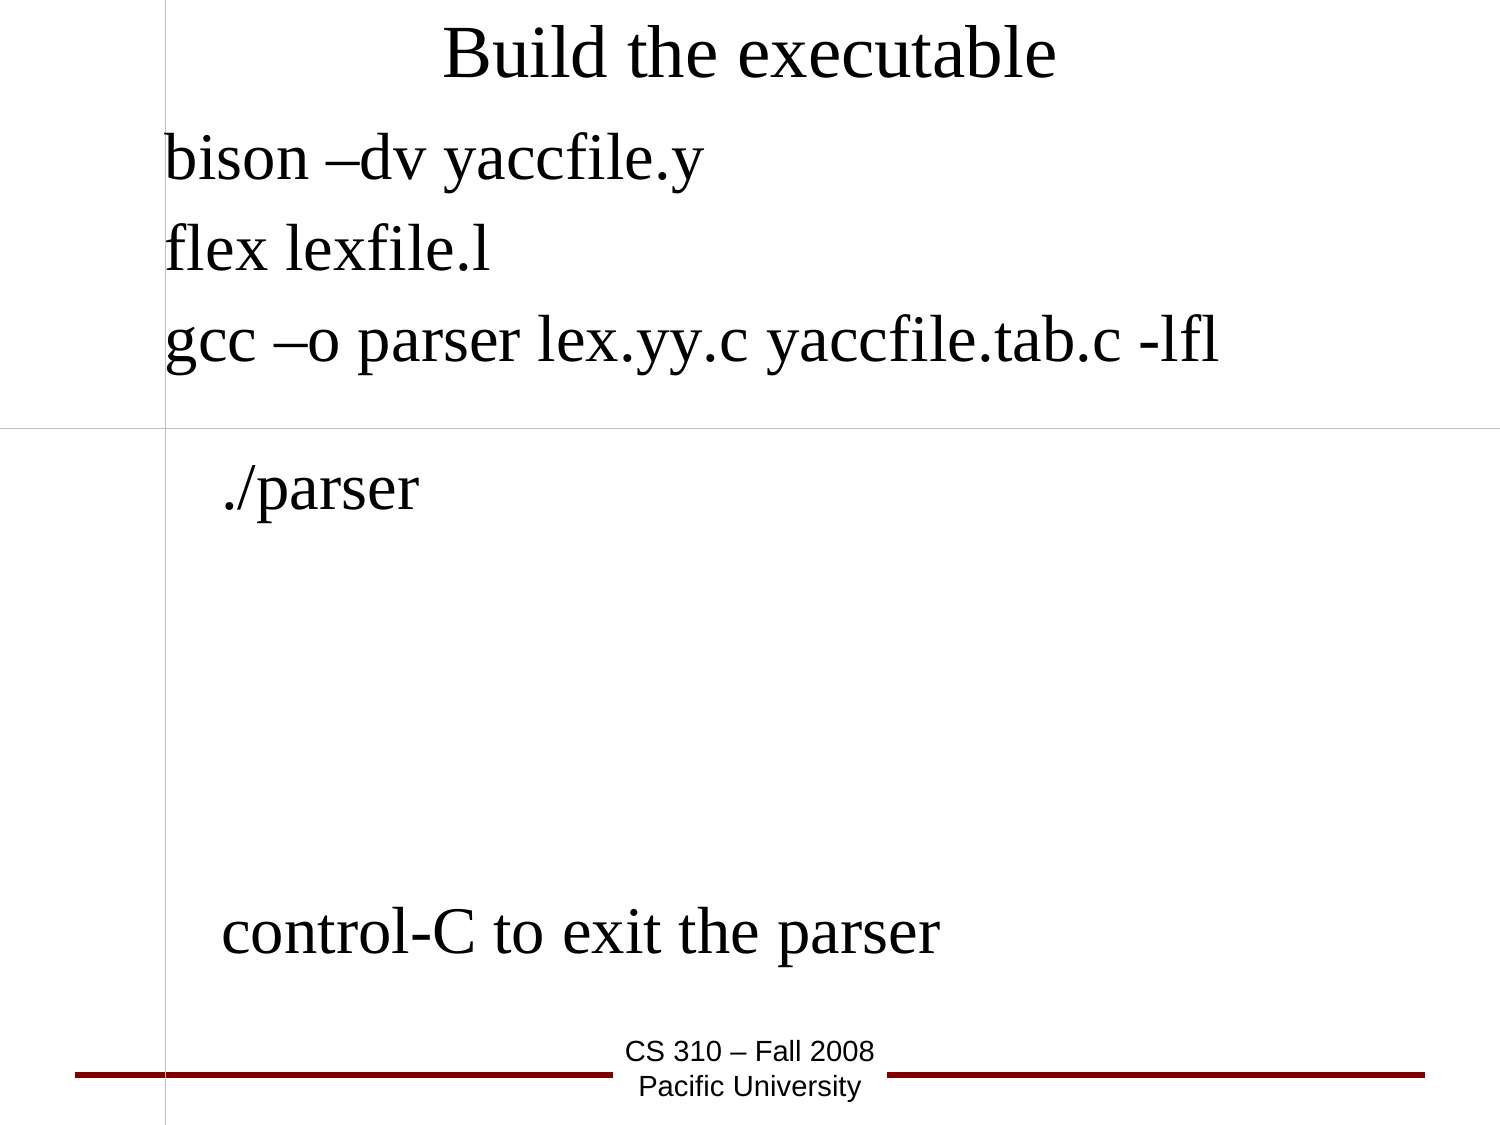

# Build the executable
bison –dv yaccfile.y
flex lexfile.l
gcc –o parser lex.yy.c yaccfile.tab.c -lfl
./parser
control-C to exit the parser